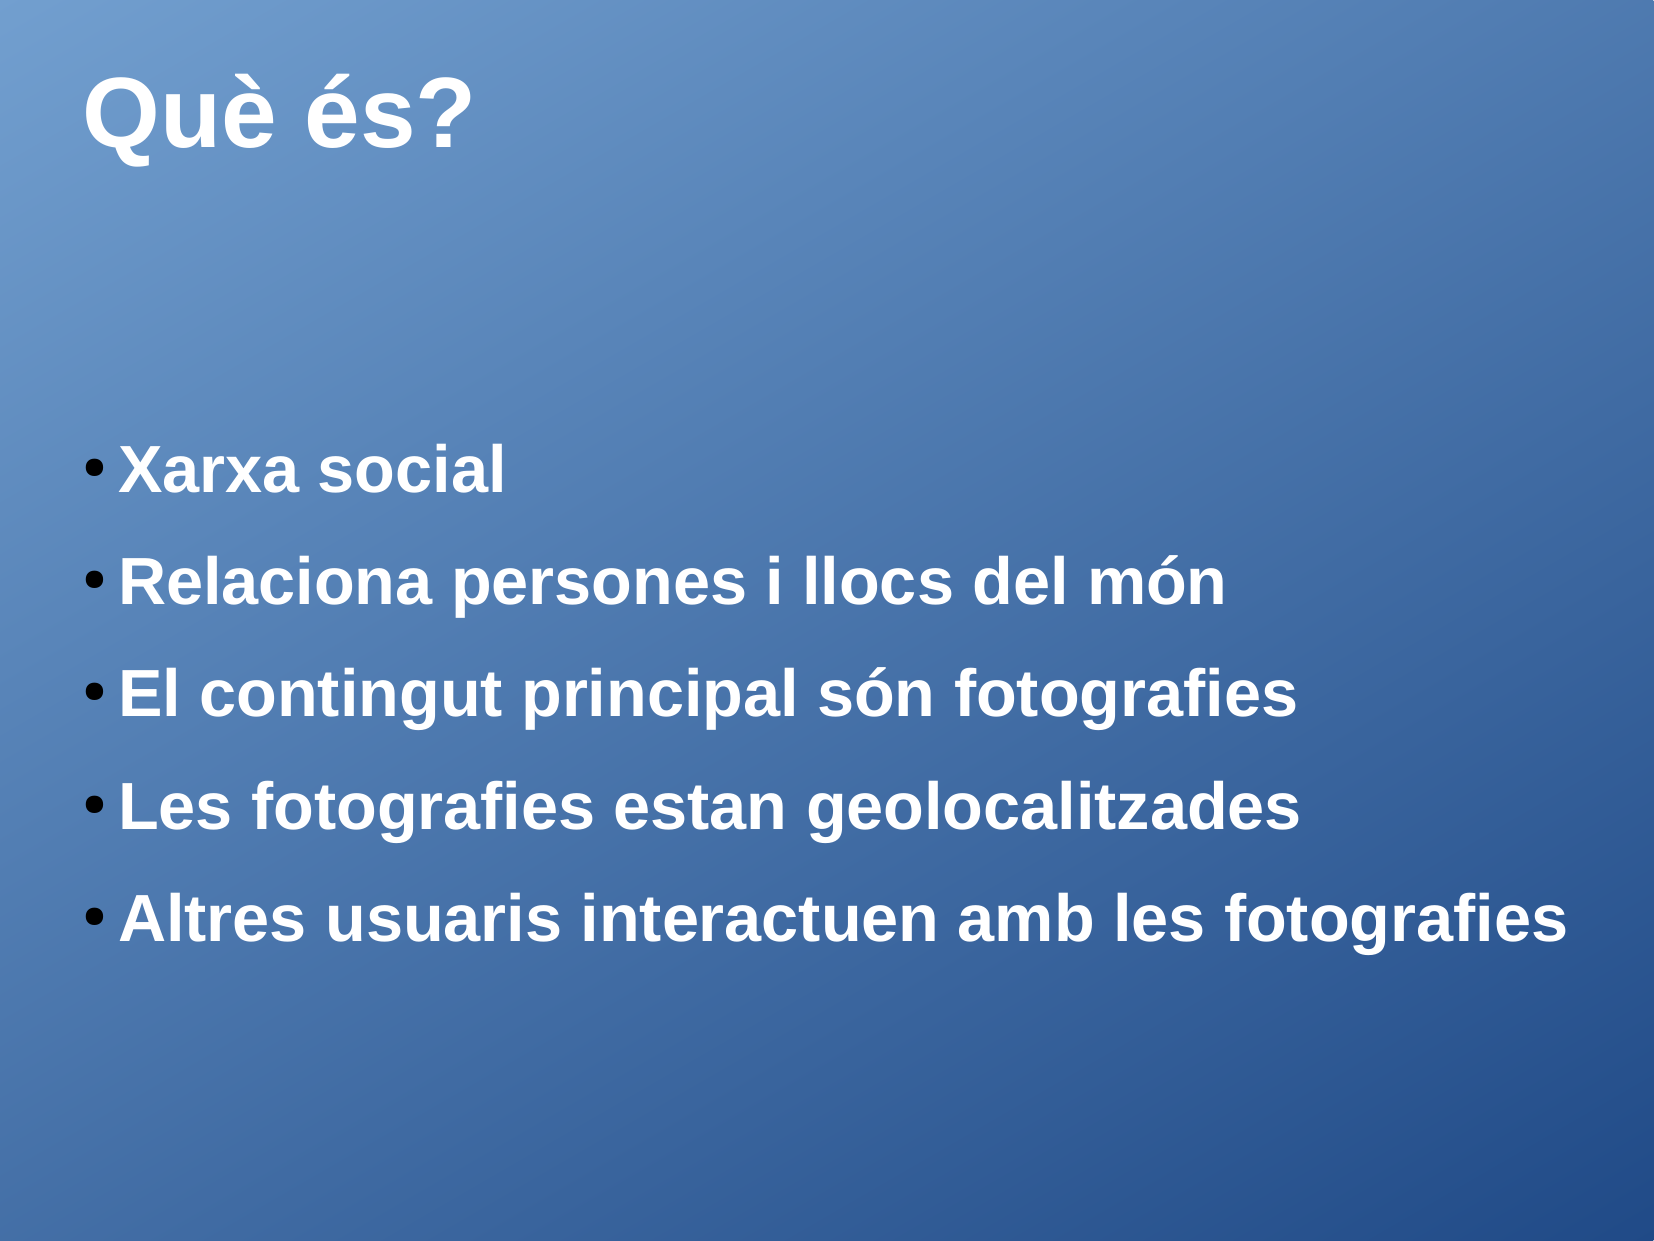

# Què és?
Xarxa social
Relaciona persones i llocs del món
El contingut principal són fotografies
Les fotografies estan geolocalitzades
Altres usuaris interactuen amb les fotografies